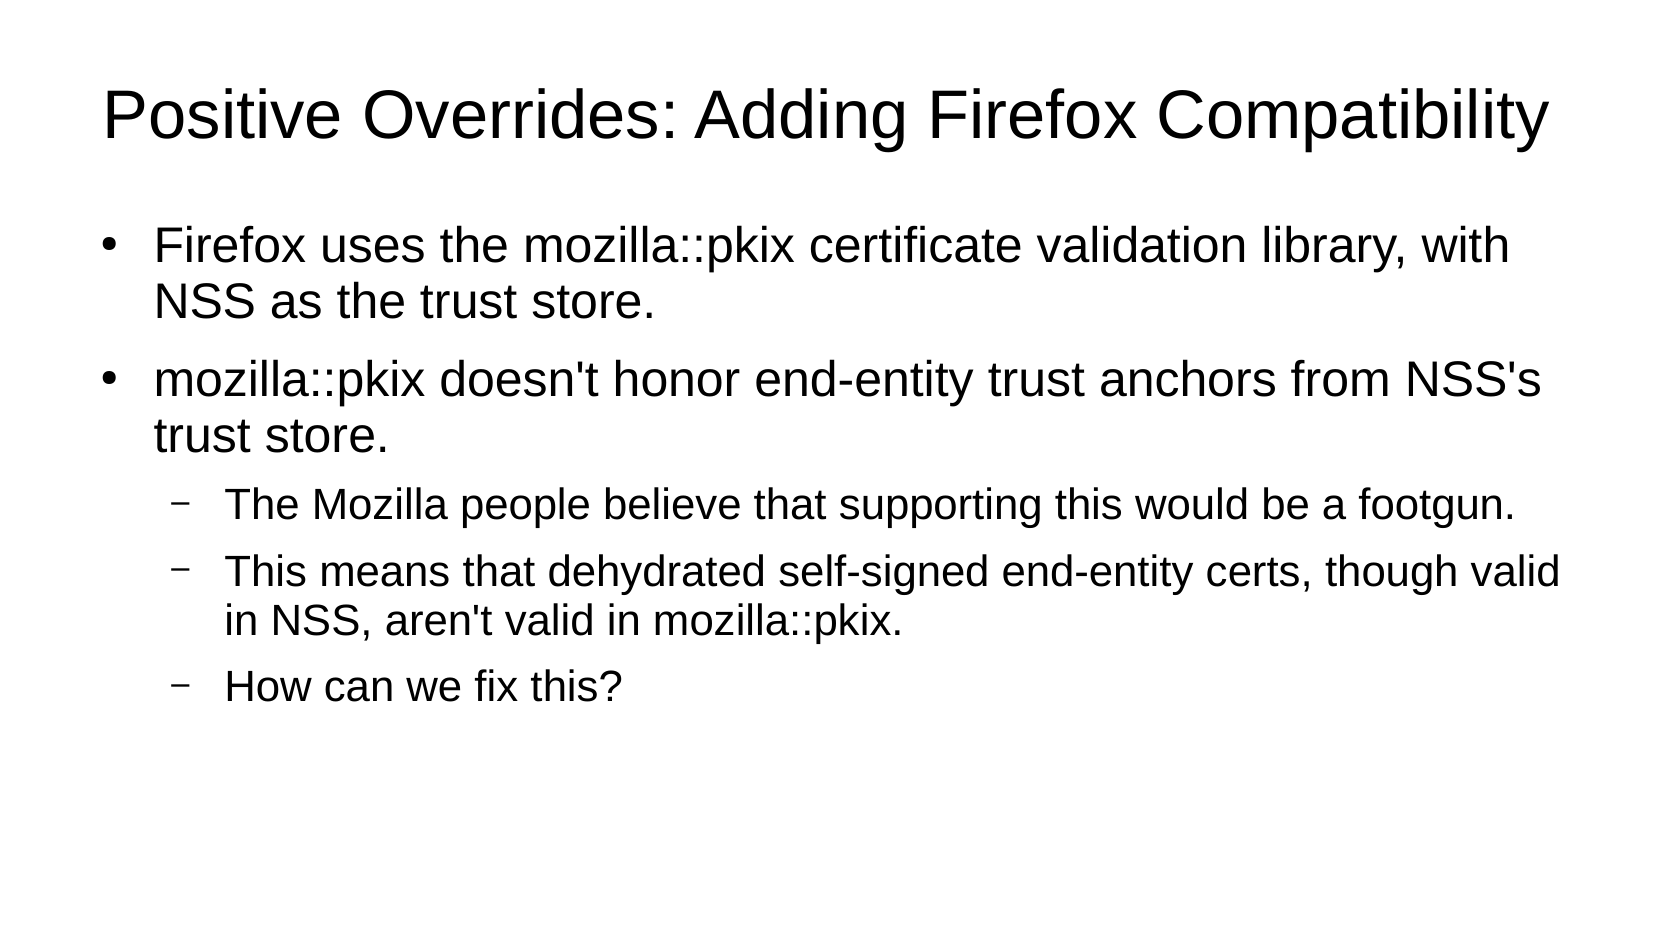

# Positive Overrides: Adding Firefox Compatibility
Firefox uses the mozilla::pkix certificate validation library, with NSS as the trust store.
mozilla::pkix doesn't honor end-entity trust anchors from NSS's trust store.
The Mozilla people believe that supporting this would be a footgun.
This means that dehydrated self-signed end-entity certs, though valid in NSS, aren't valid in mozilla::pkix.
How can we fix this?